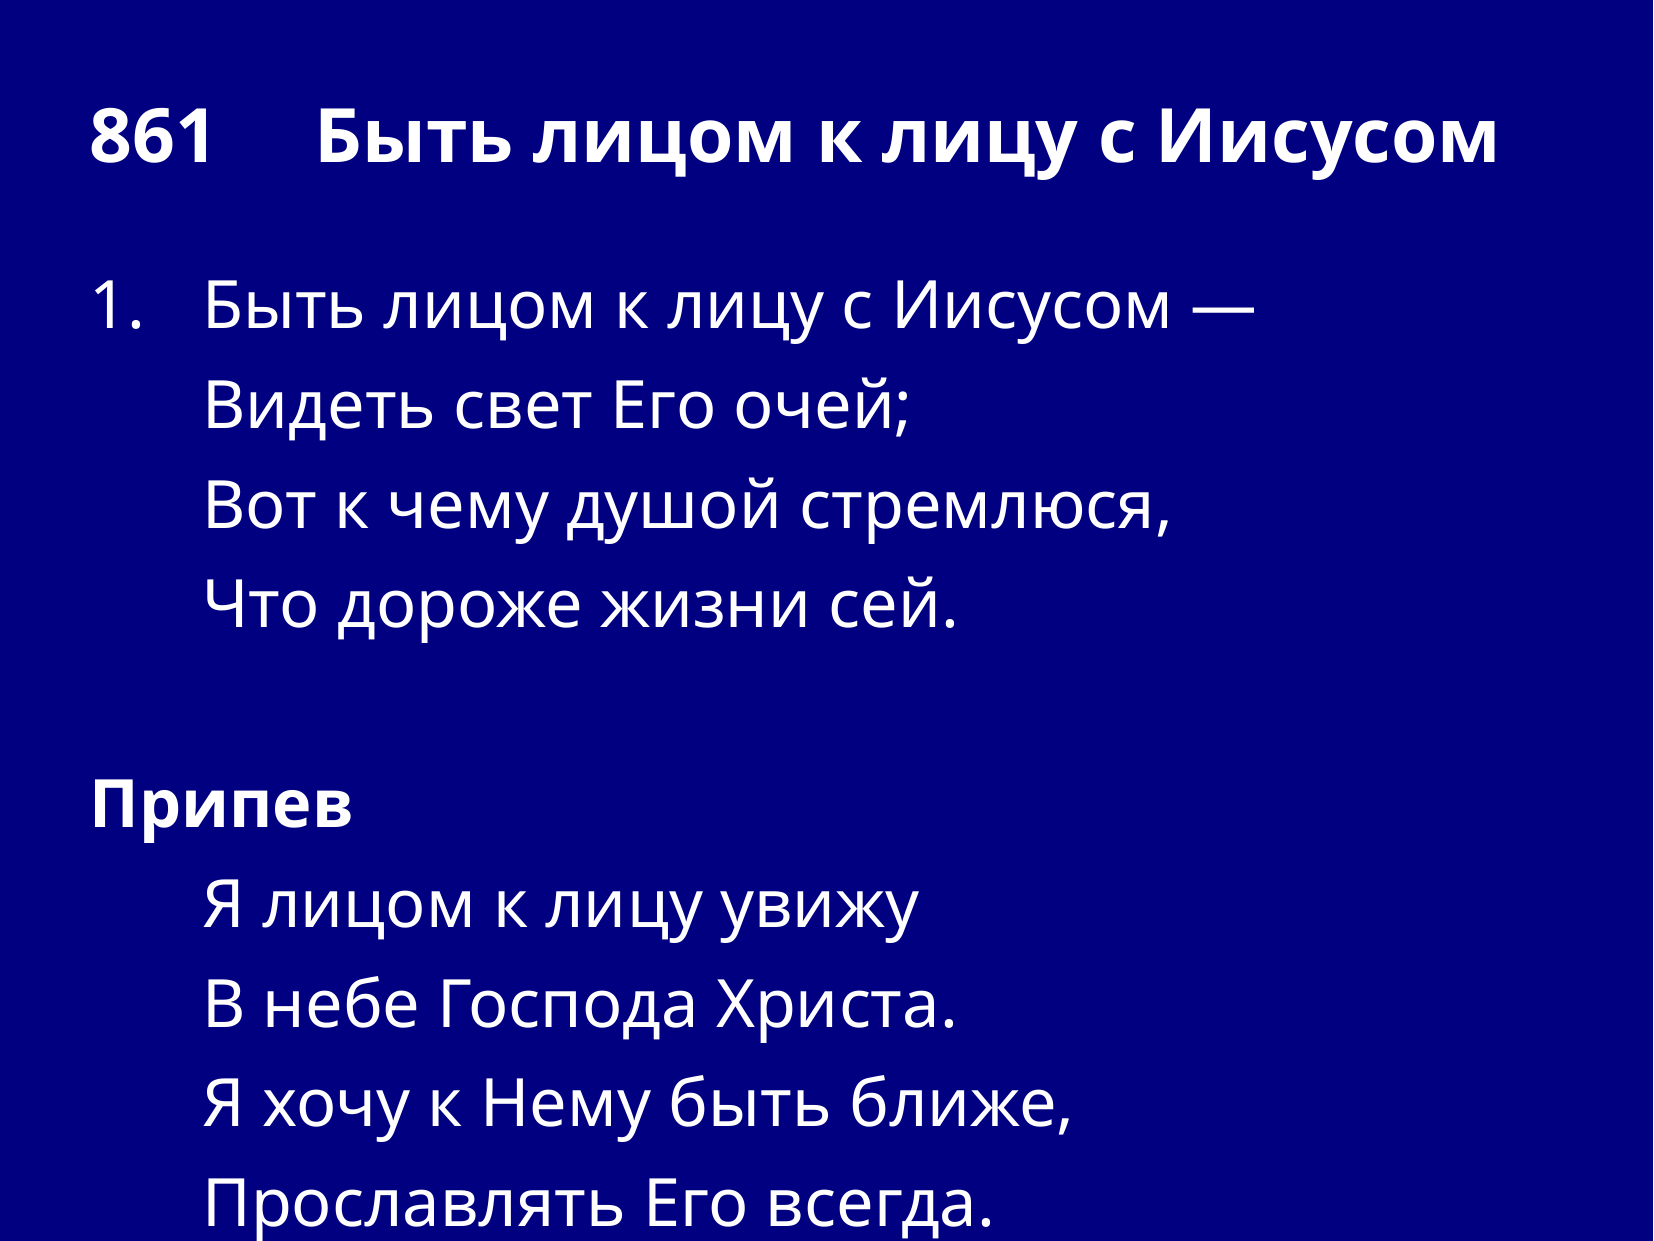

861	Быть лицом к лицу с Иисусом
1.	Быть лицом к лицу с Иисусом —
	Видеть свет Его очей;
	Вот к чему душой стремлюся,
	Что дороже жизни сей.
Припев
	Я лицом к лицу увижу
	В небе Господа Христа.
	Я хочу к Нему быть ближе,
	Прославлять Его всегда.